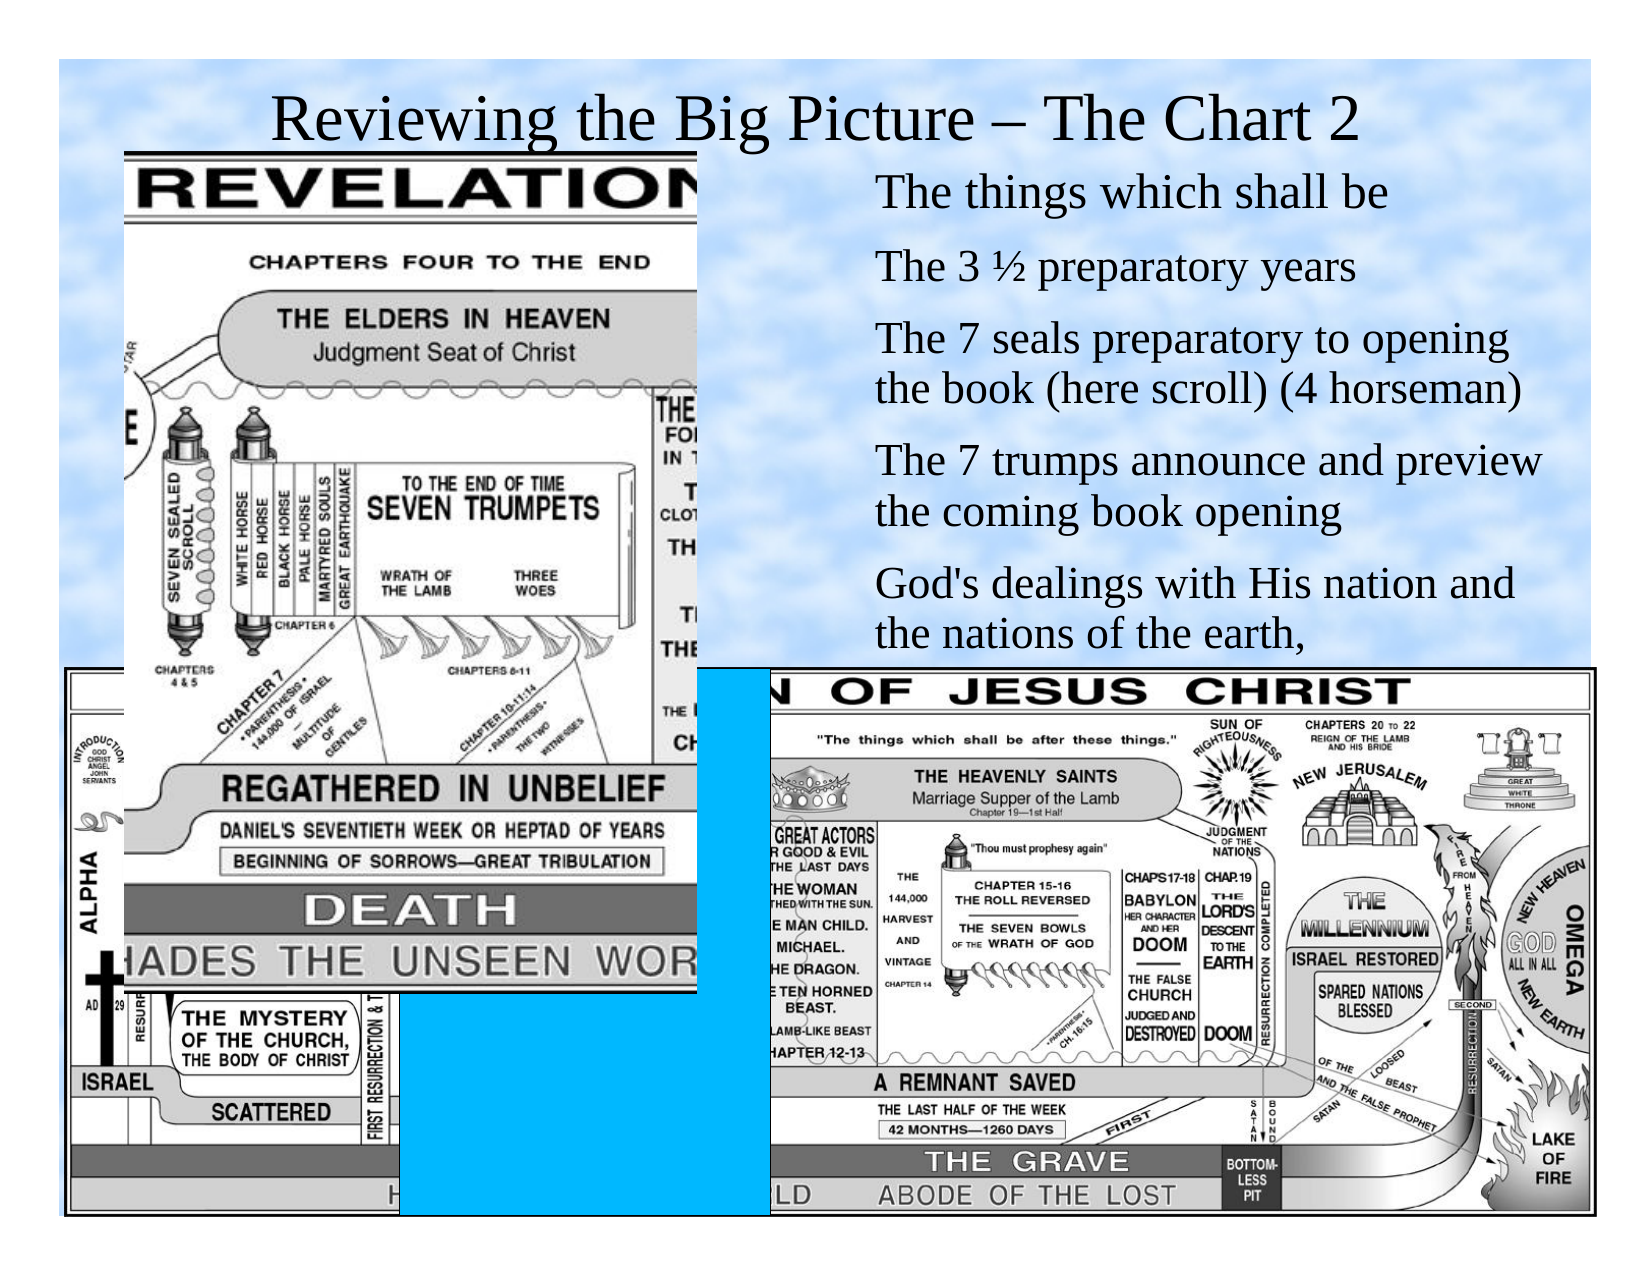

# Reviewing the Big Picture – The Chart 2
The things which shall be
The 3 ½ preparatory years
The 7 seals preparatory to opening the book (here scroll) (4 horseman)
The 7 trumps announce and preview the coming book opening
God's dealings with His nation and the nations of the earth,